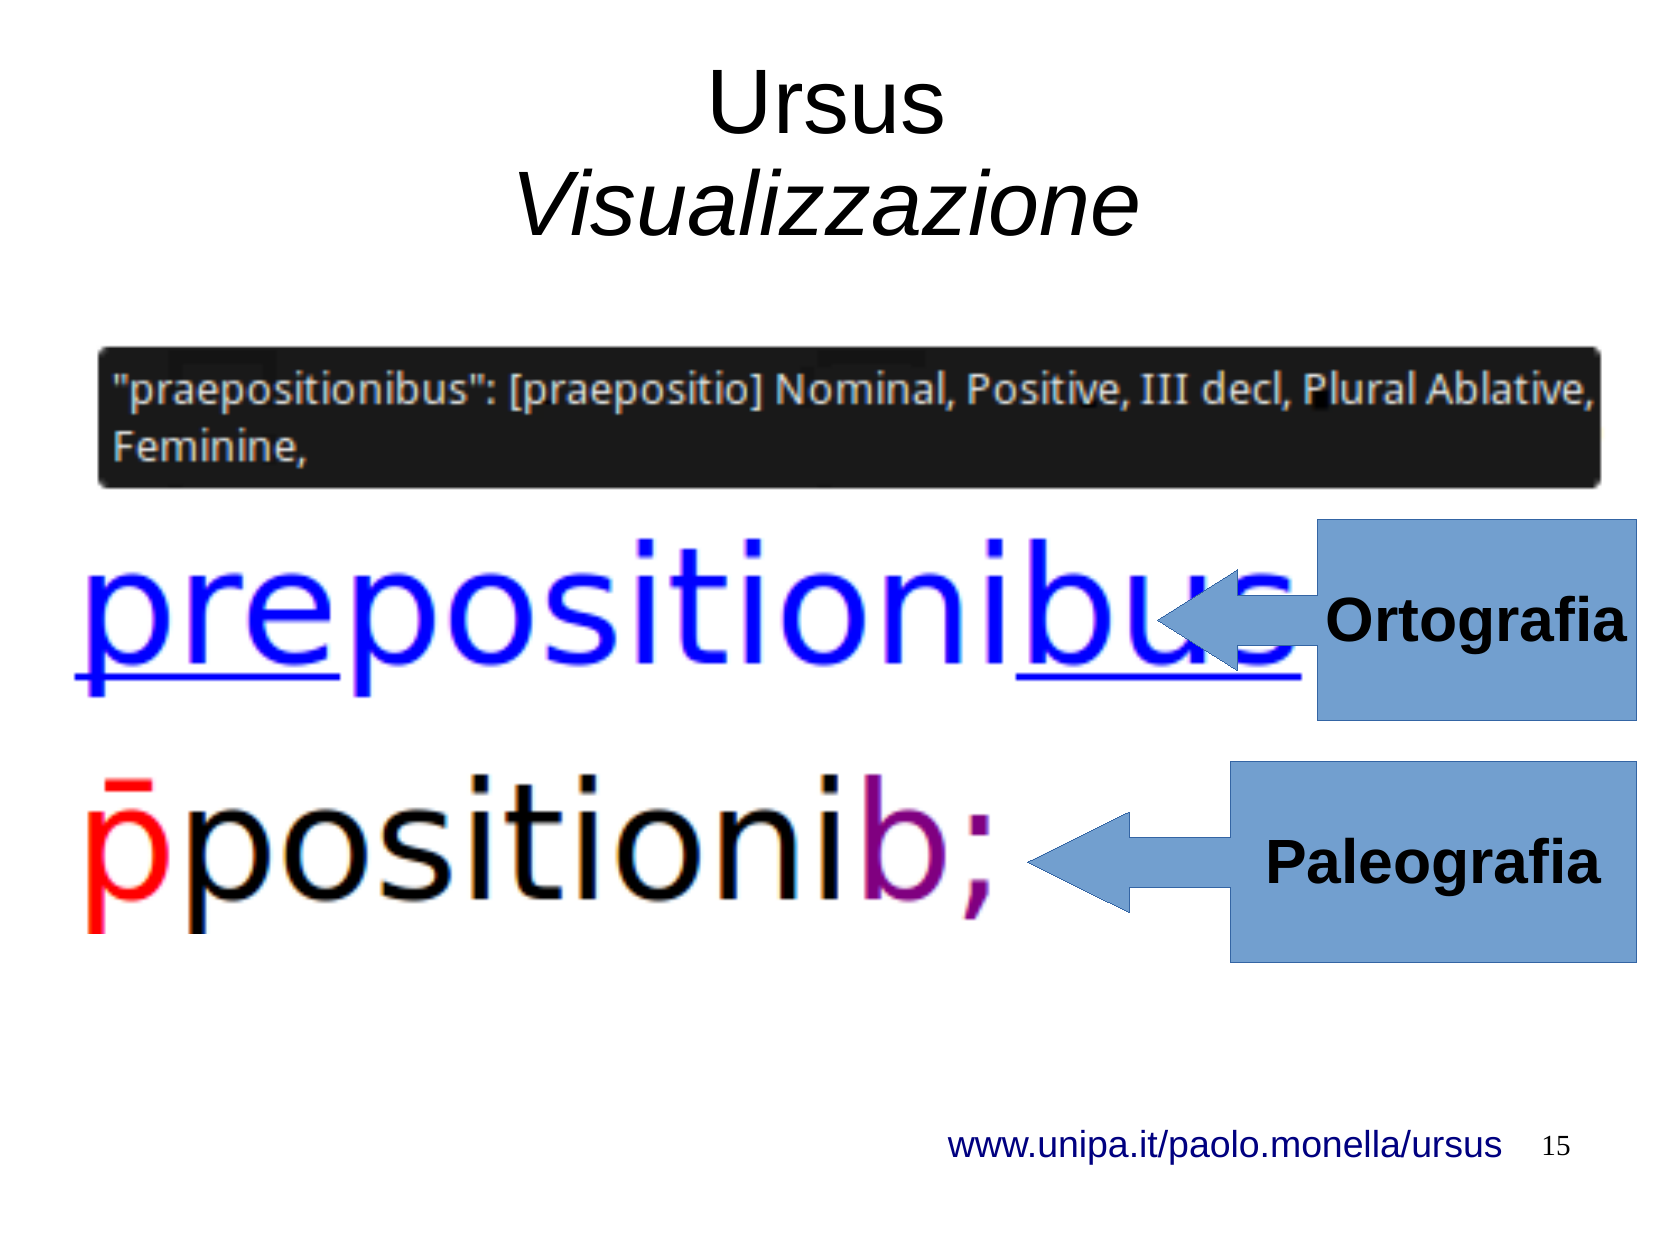

# Ursus Visualizzazione
Ortografia
Paleografia
www.unipa.it/paolo.monella/ursus
15